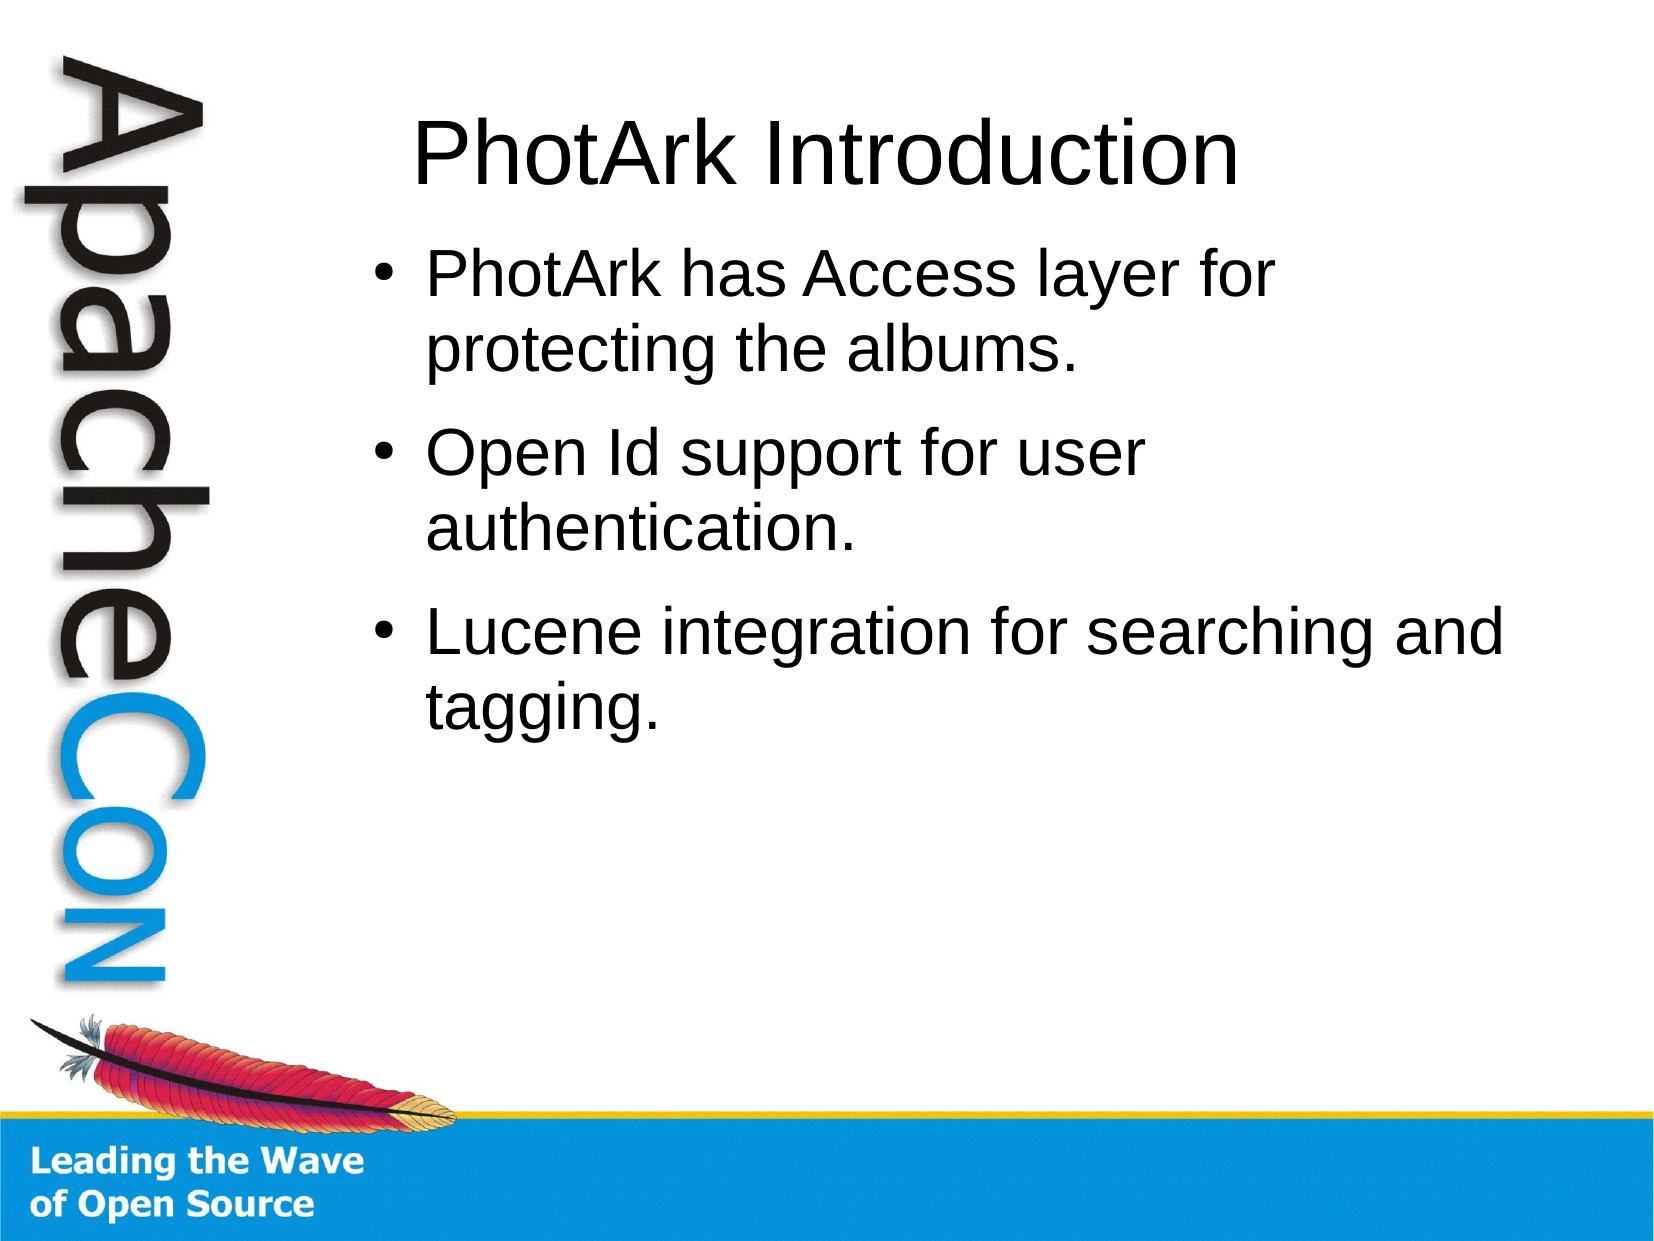

# PhotArk Introduction
PhotArk has Access layer for protecting the albums.
Open Id support for user authentication.
Lucene integration for searching and tagging.